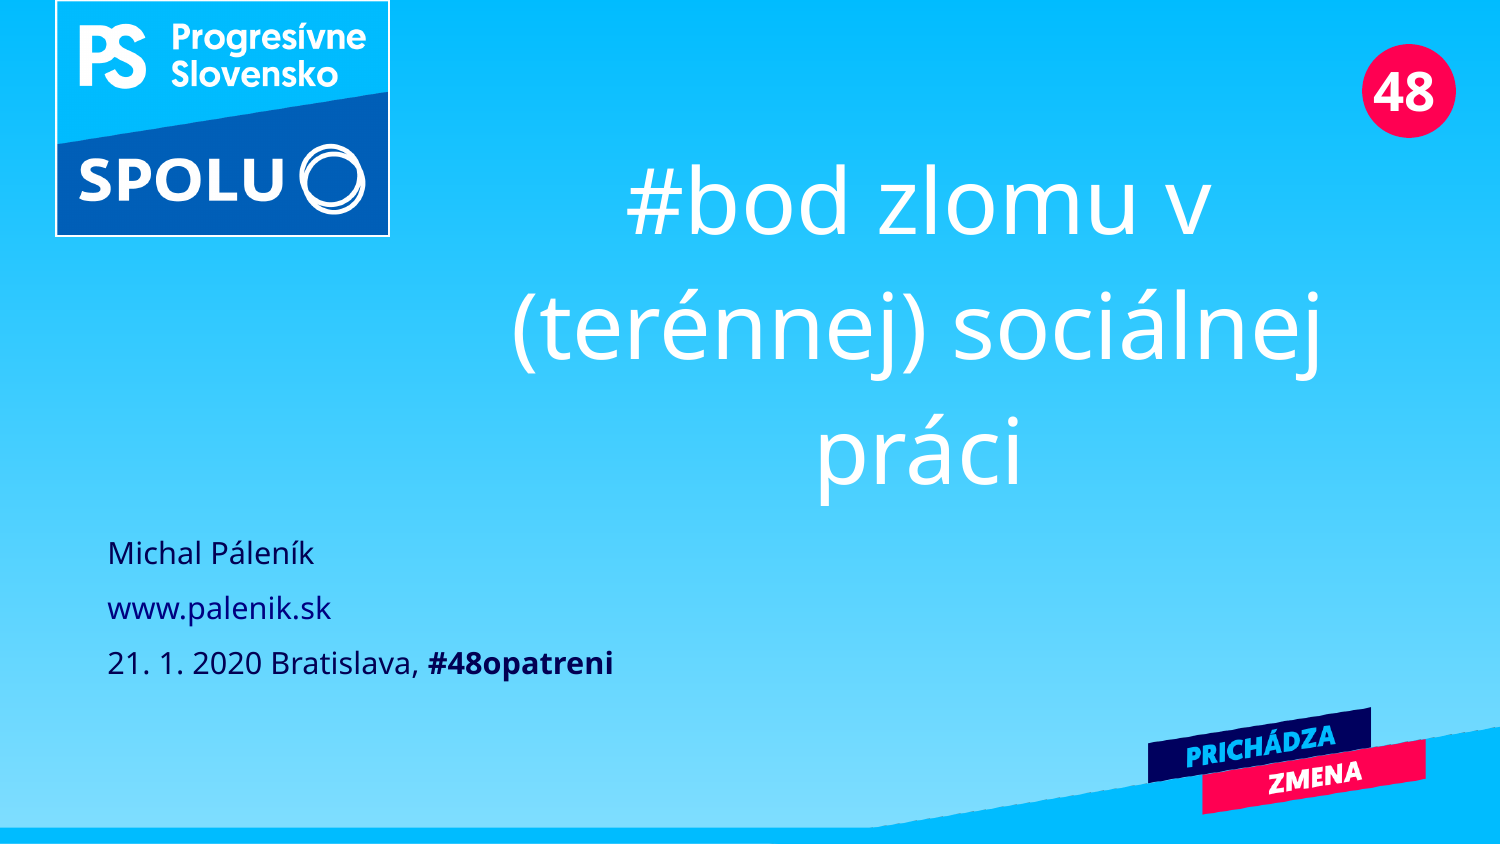

# #bod zlomu v (terénnej) sociálnej práci
Michal Páleník
www.palenik.sk
21. 1. 2020 Bratislava, #48opatreni